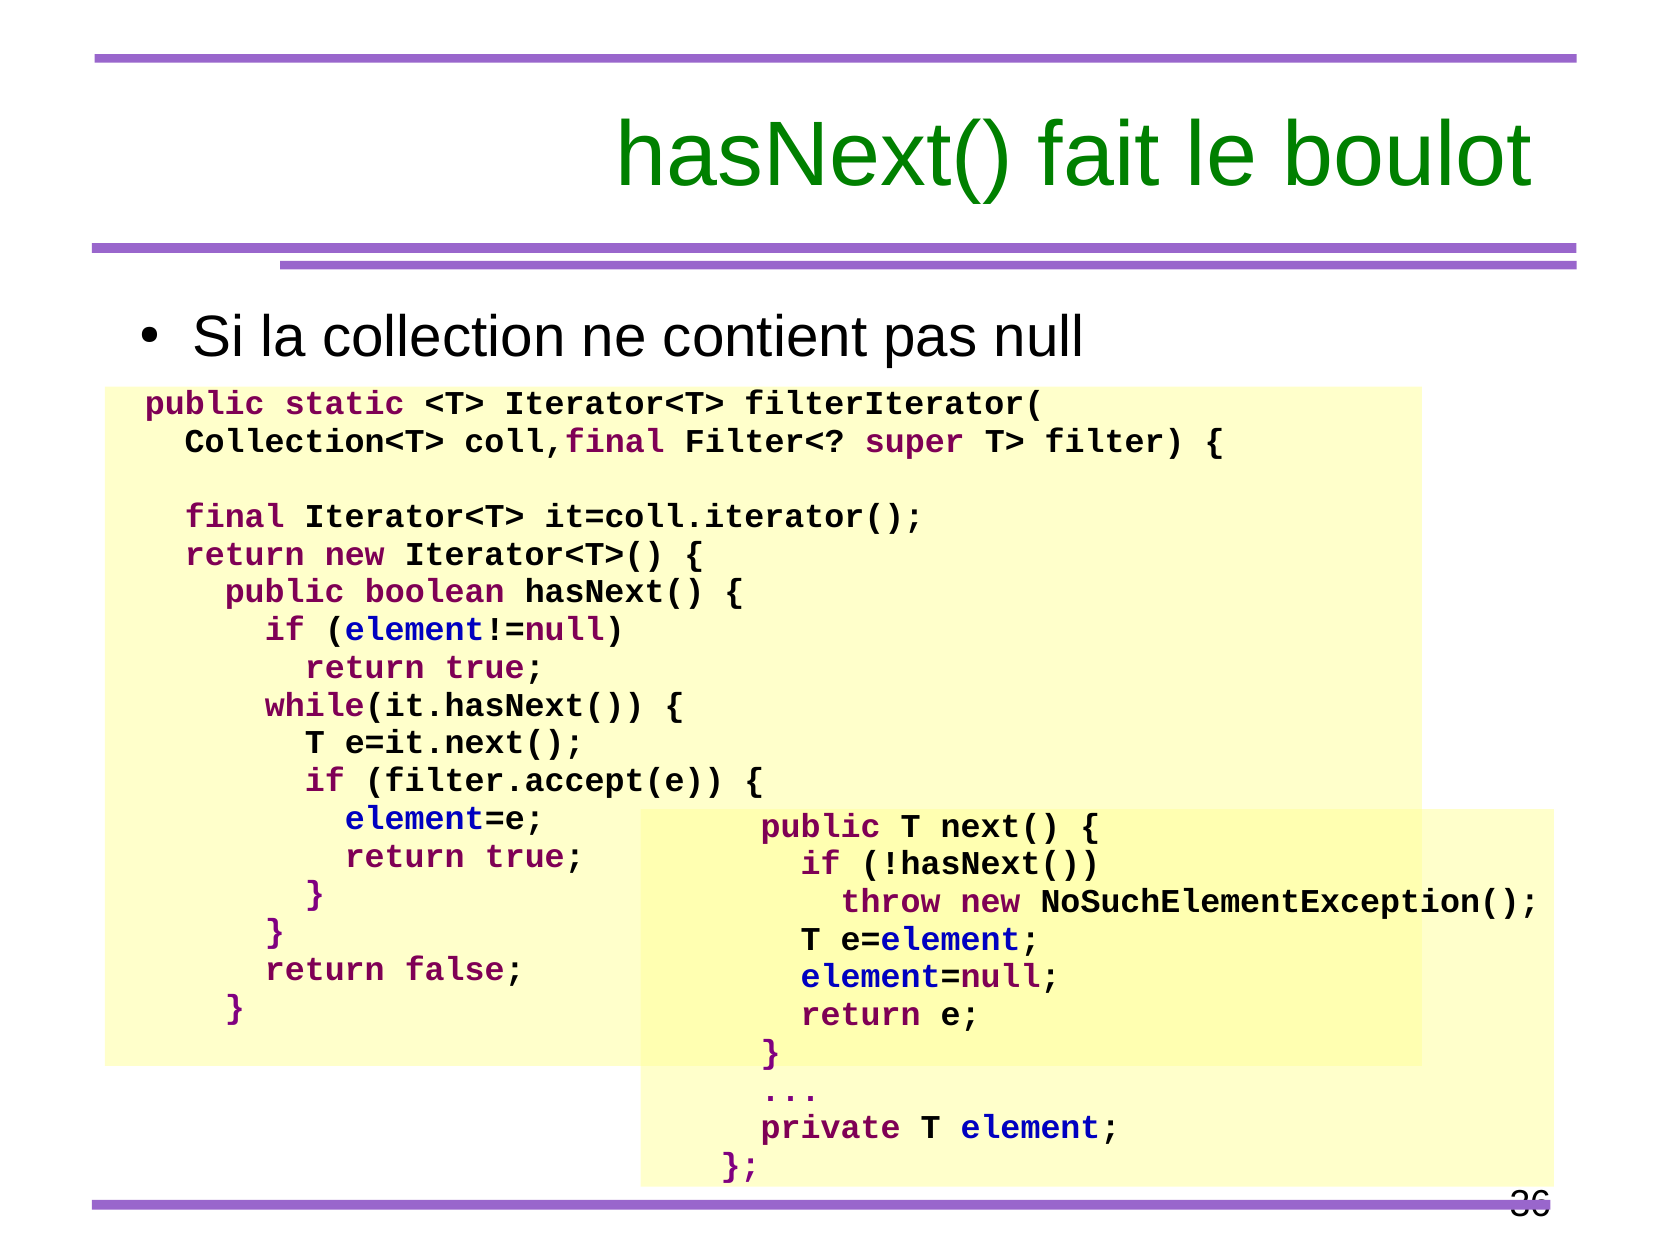

# hasNext() fait le boulot
Si la collection ne contient pas null
 public static <T> Iterator<T> filterIterator(
 Collection<T> coll,final Filter<? super T> filter) {
 final Iterator<T> it=coll.iterator();
 return new Iterator<T>() {
 public boolean hasNext() {
 if (element!=null)
 return true;
 while(it.hasNext()) {
 T e=it.next();
 if (filter.accept(e)) {
 element=e;
 return true;
 }
 }
 return false;
 }
 public T next() {
 if (!hasNext())
 throw new NoSuchElementException();
 T e=element;
 element=null;
 return e;
 }
 ...
 private T element;
 };